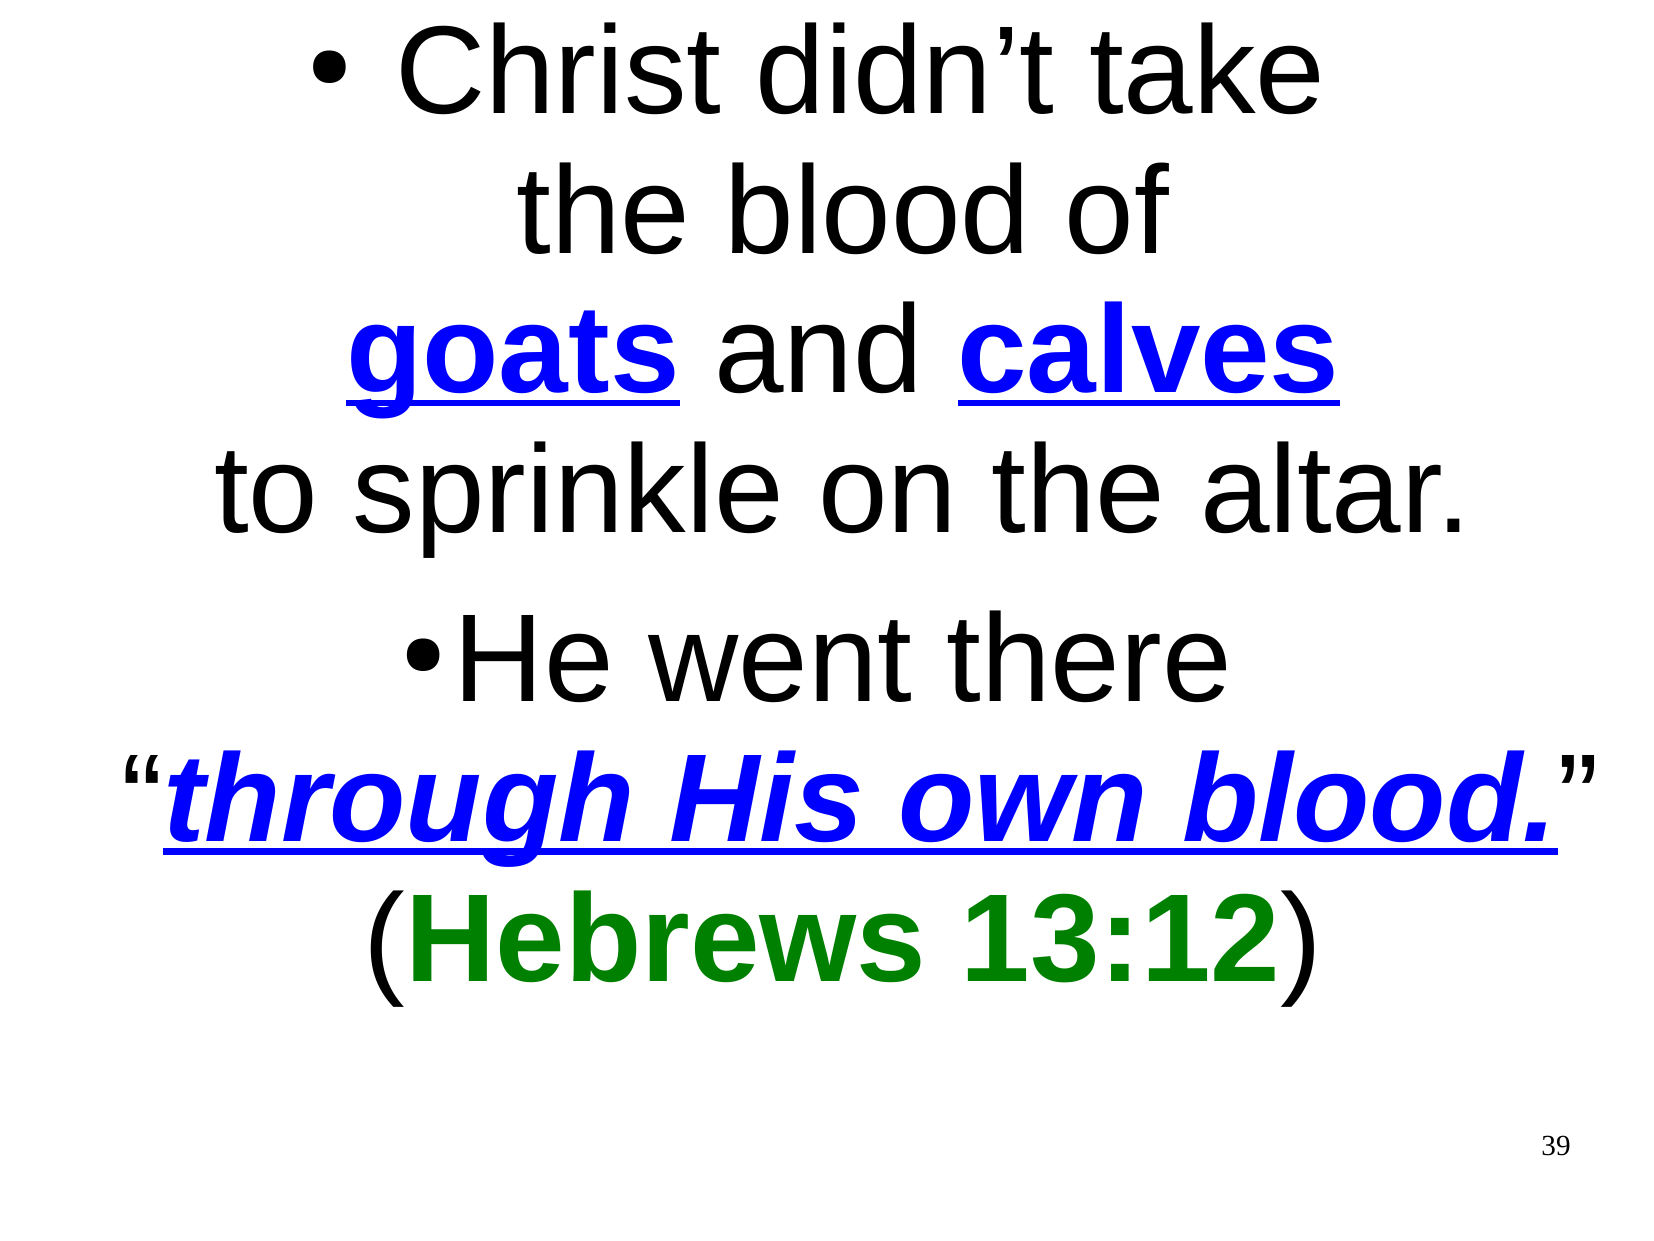

# Christ didn’t take the blood of goats and calves to sprinkle on the altar.
He went there
“through His own blood.”
(Hebrews 13:12)
39